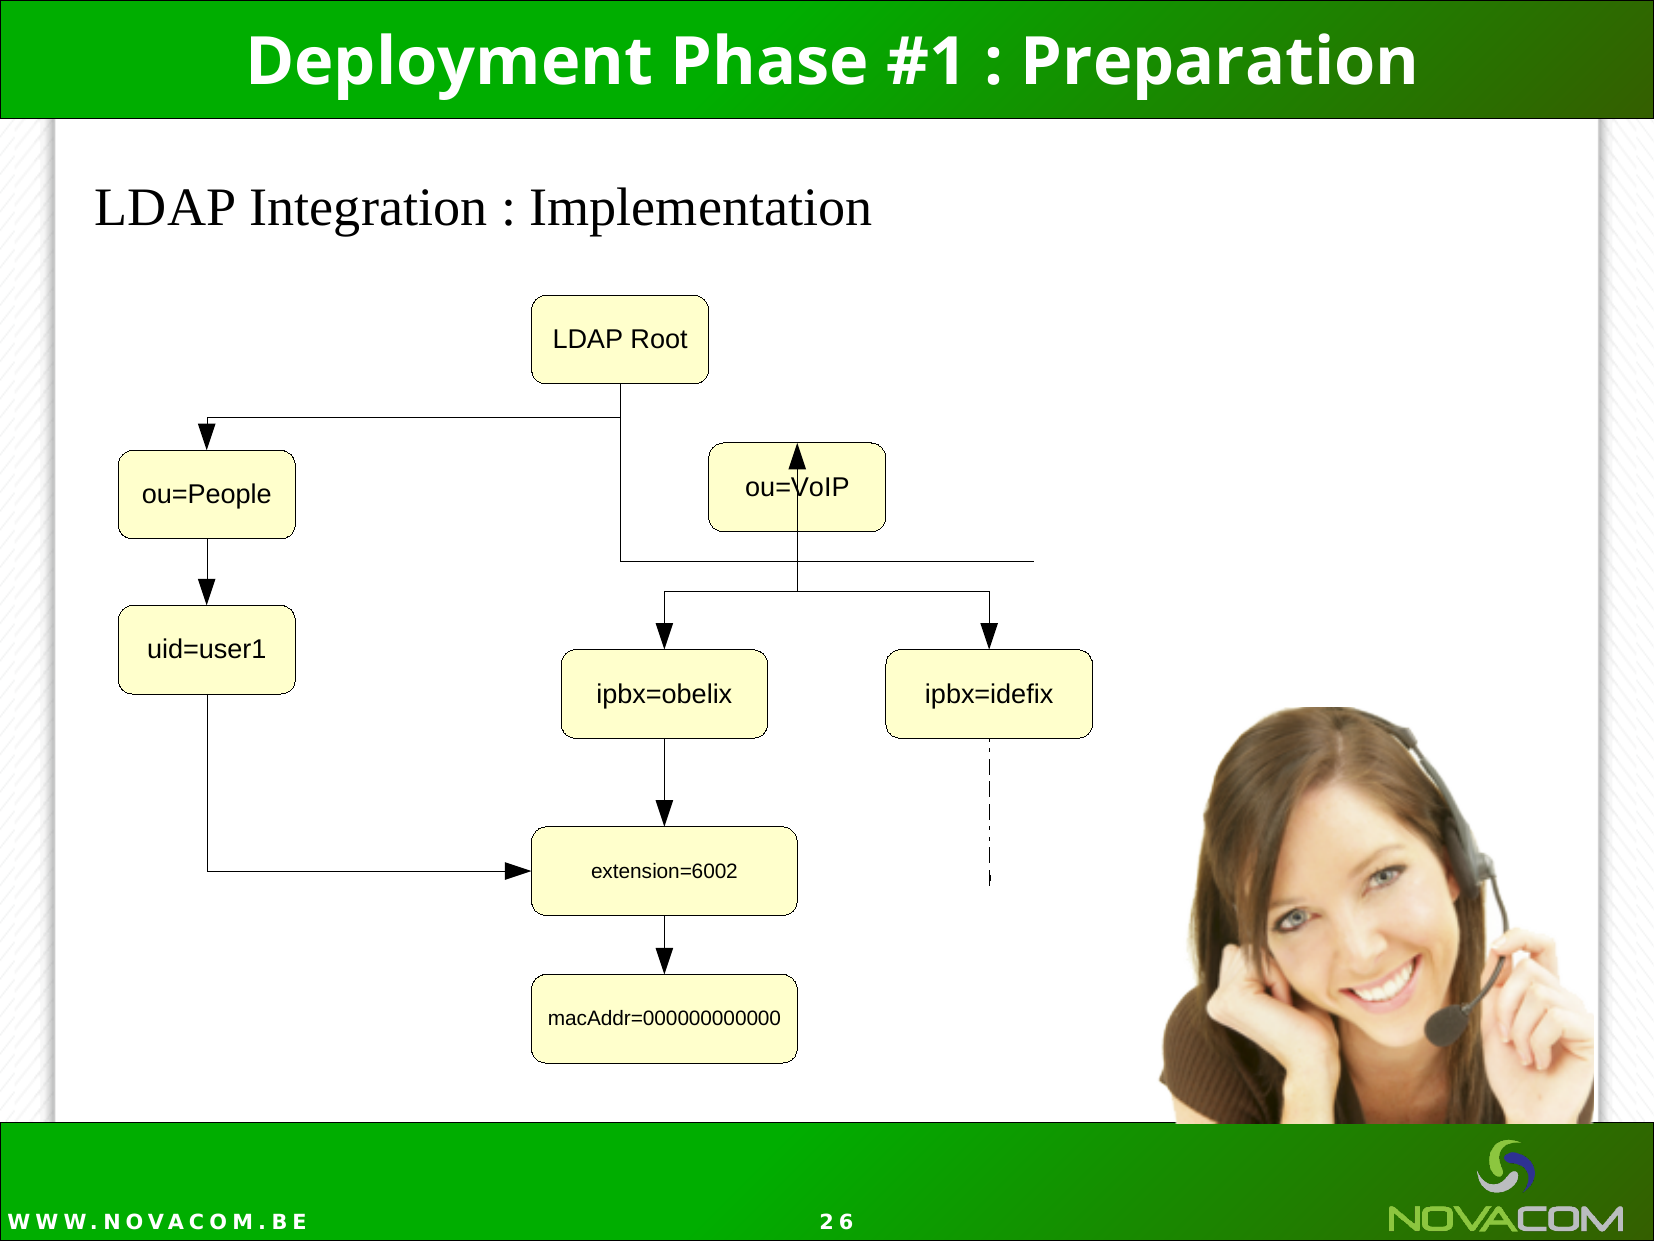

# Deployment Phase #1 : Preparation
LDAP Integration : Implementation
LDAP Root
ou=VoIP
ou=People
uid=user1
ipbx=obelix
ipbx=idefix
extension=6002
macAddr=000000000000